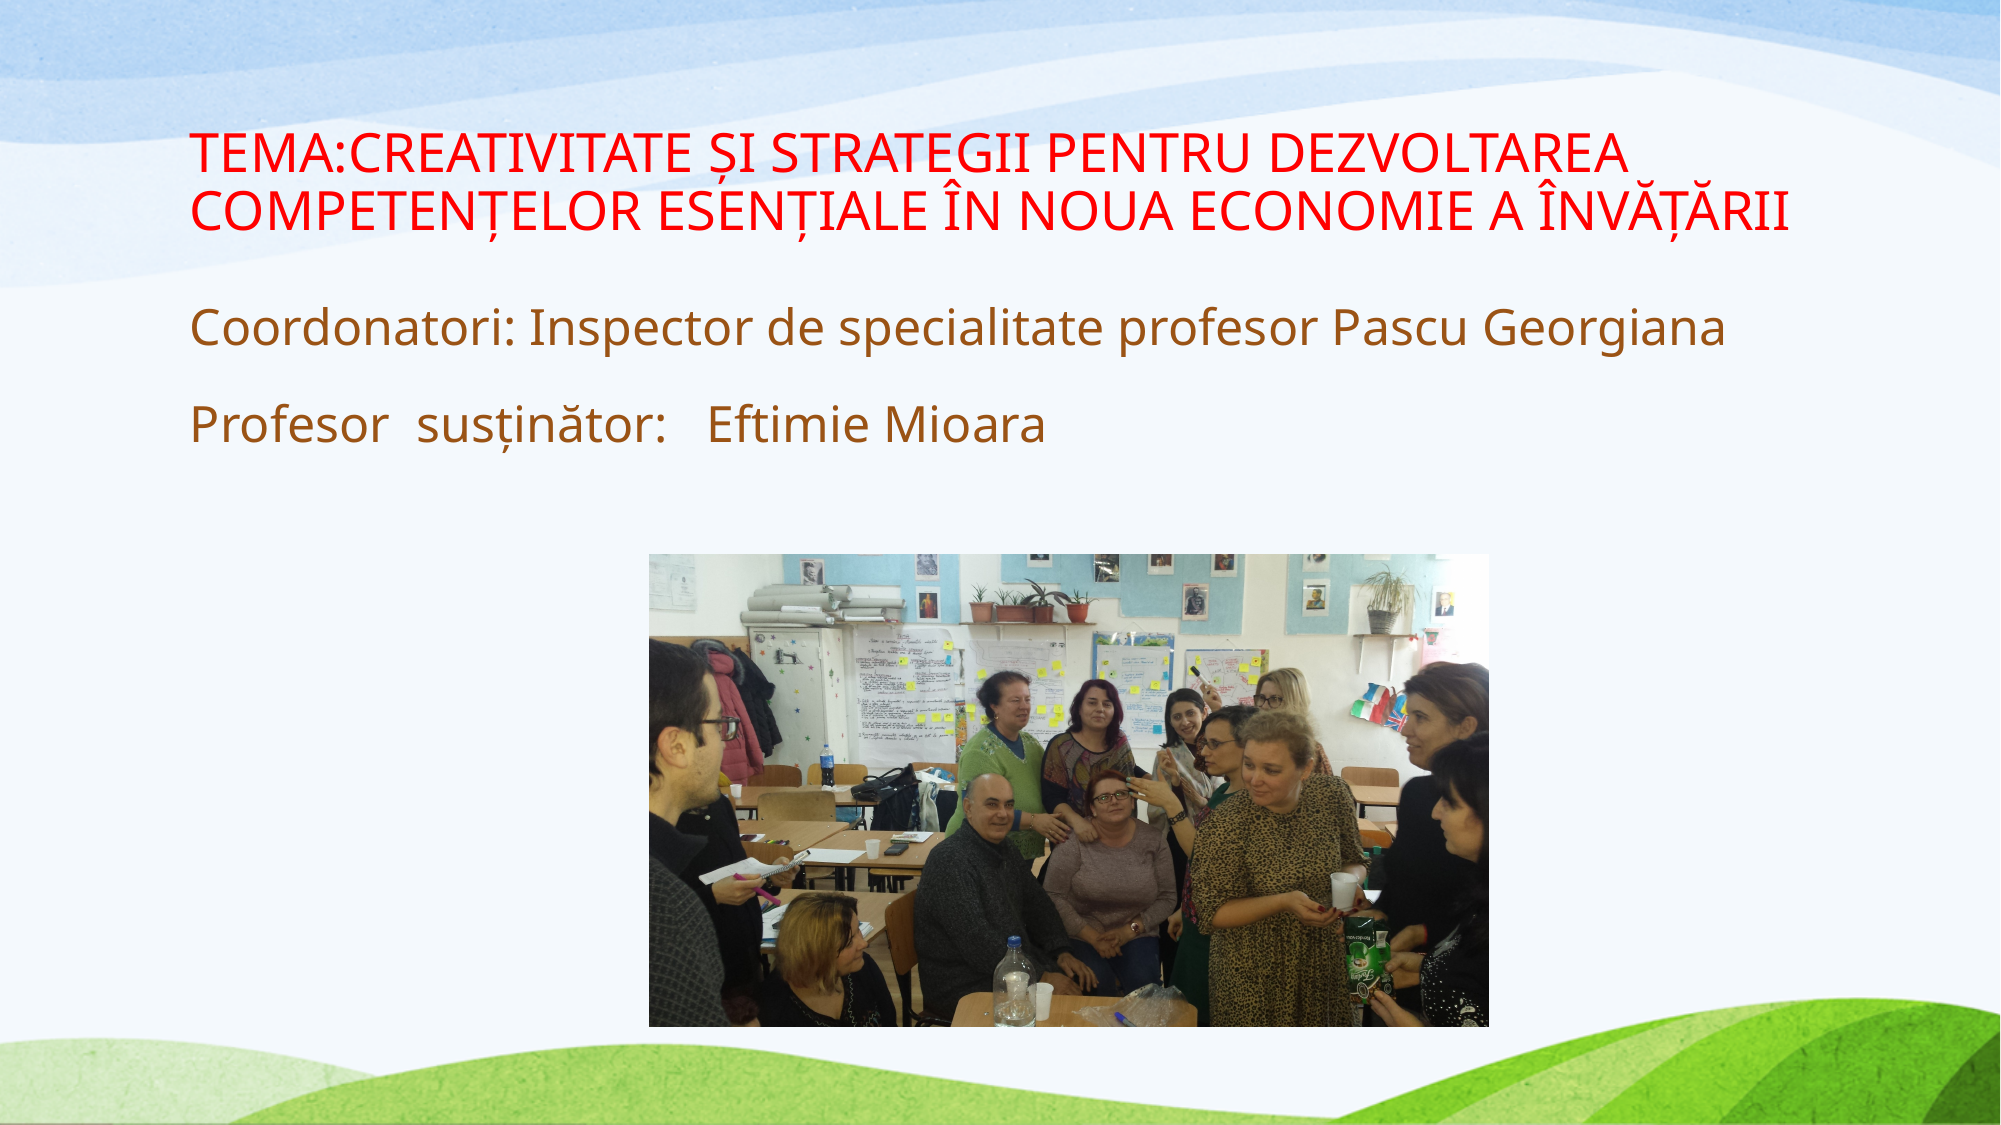

# TEMA:CREATIVITATE ȘI STRATEGII PENTRU DEZVOLTAREA COMPETENȚELOR ESENȚIALE ÎN NOUA ECONOMIE A ÎNVĂȚĂRII
Coordonatori: Inspector de specialitate profesor Pascu Georgiana
Profesor susținător: Eftimie Mioara